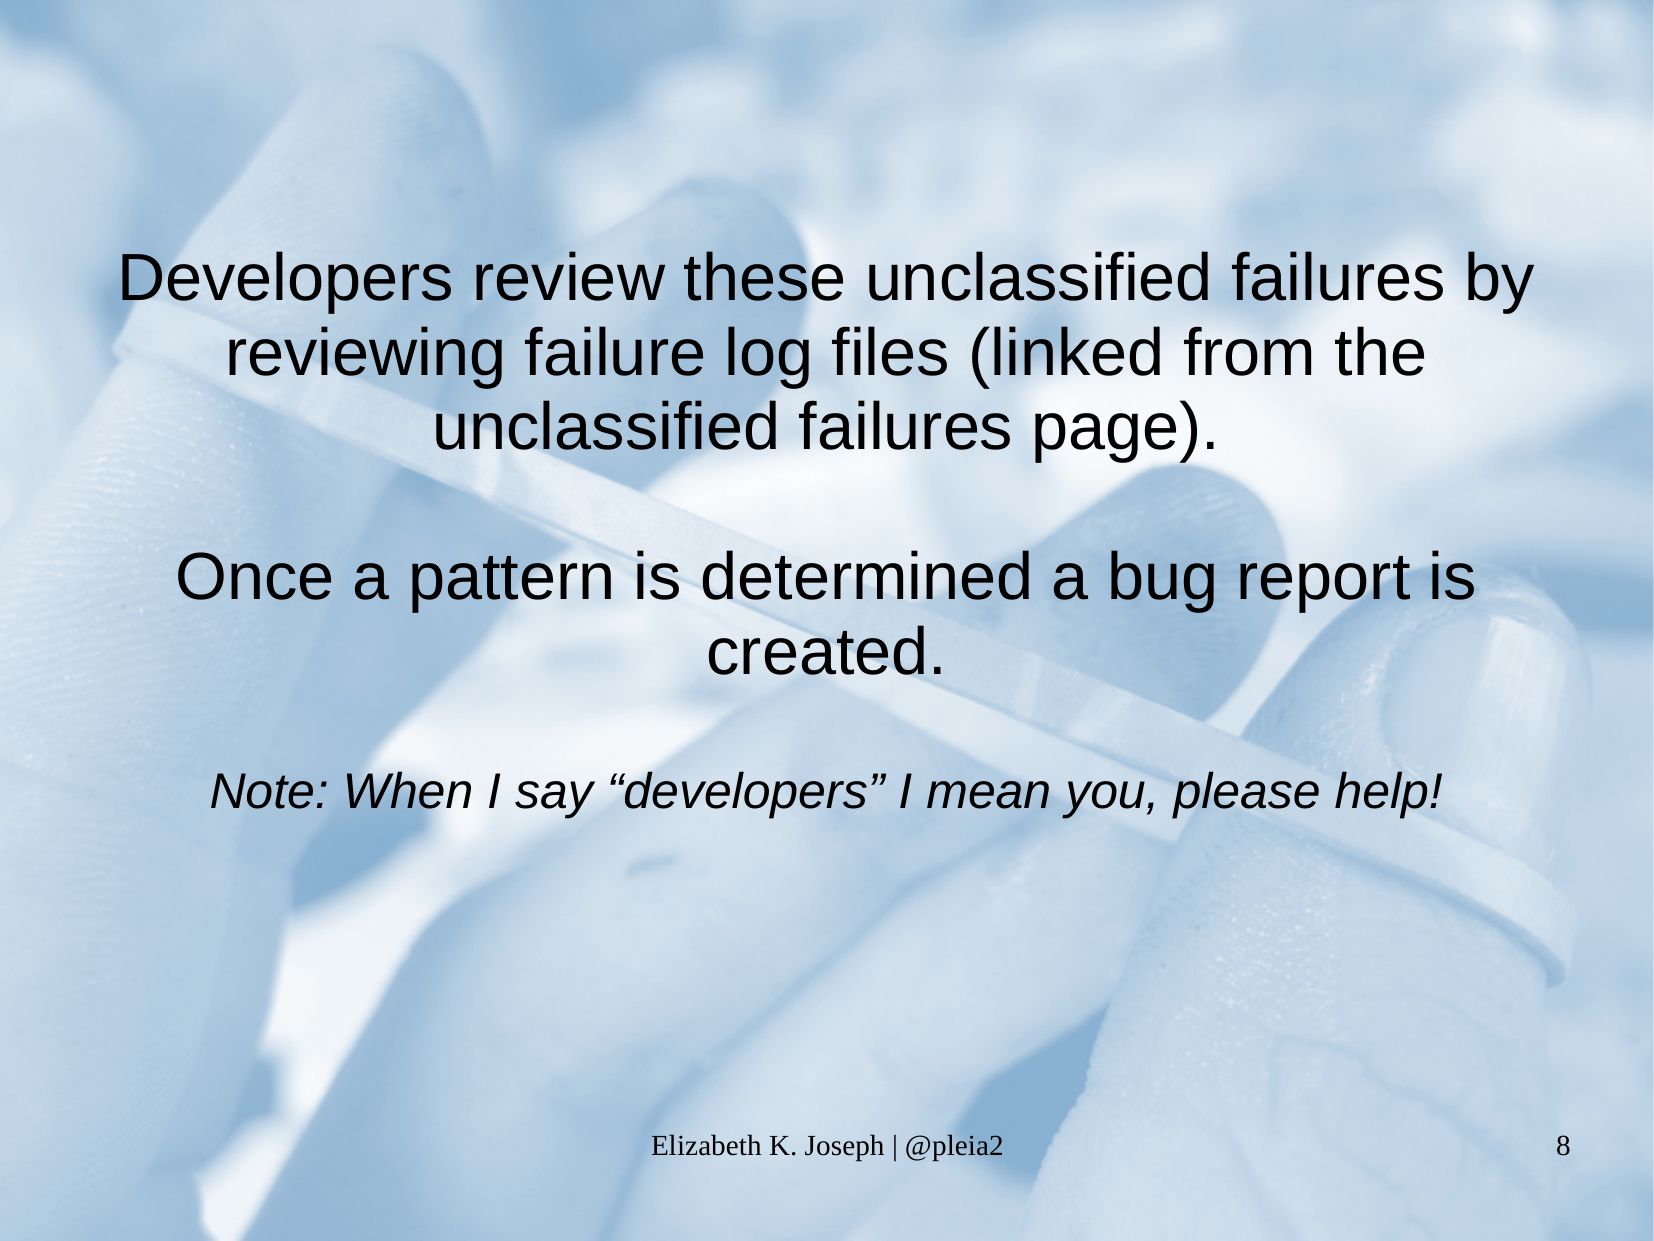

# Developers review these unclassified failures by reviewing failure log files (linked from the unclassified failures page).
Once a pattern is determined a bug report is created.
Note: When I say “developers” I mean you, please help!
Elizabeth K. Joseph | @pleia2
8